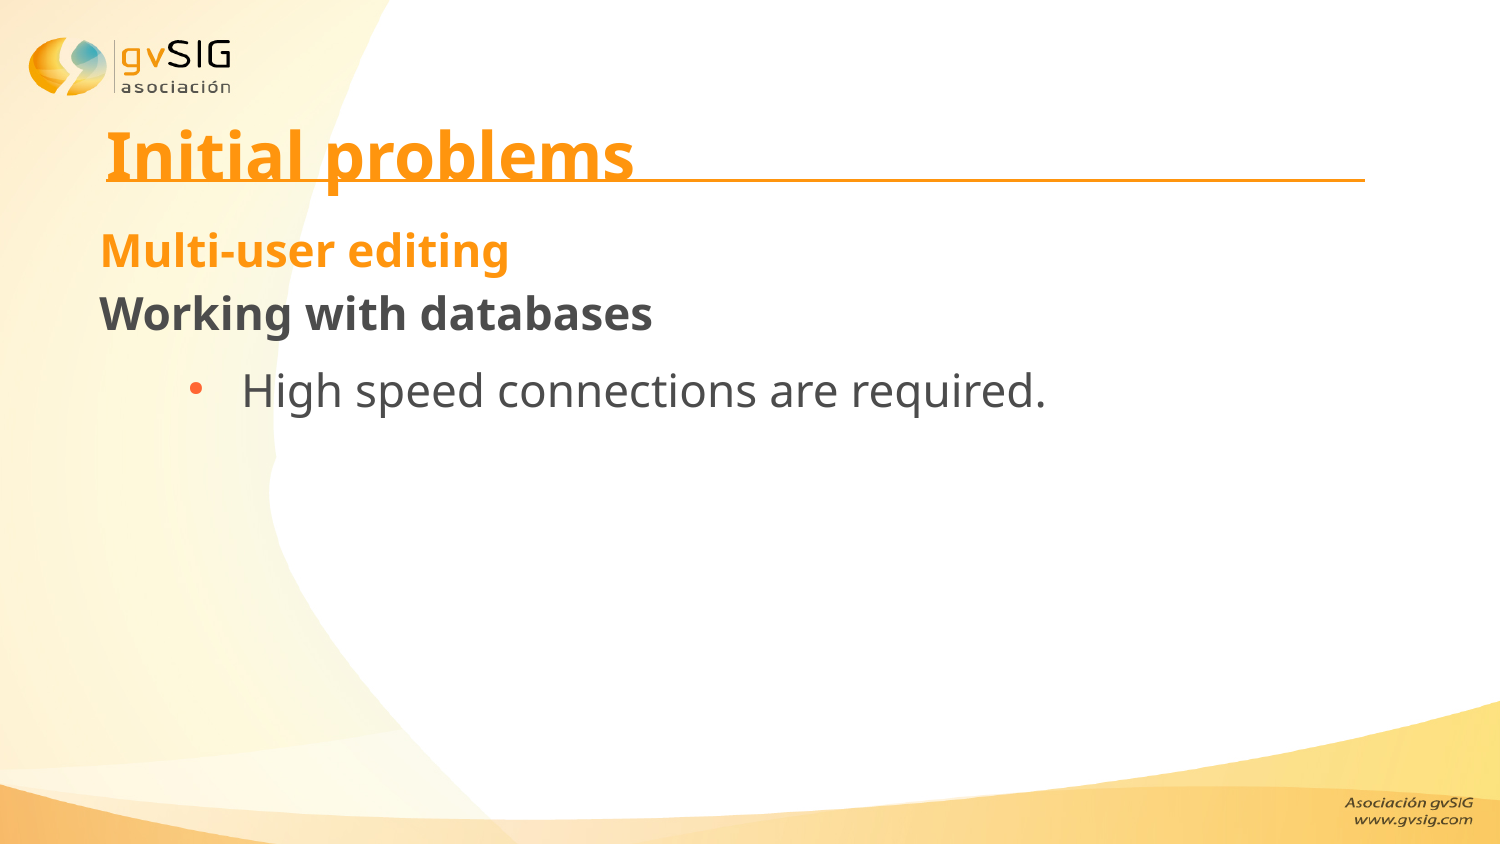

# Initial problems
Multi-user editing
Working with databases
High speed connections are required.